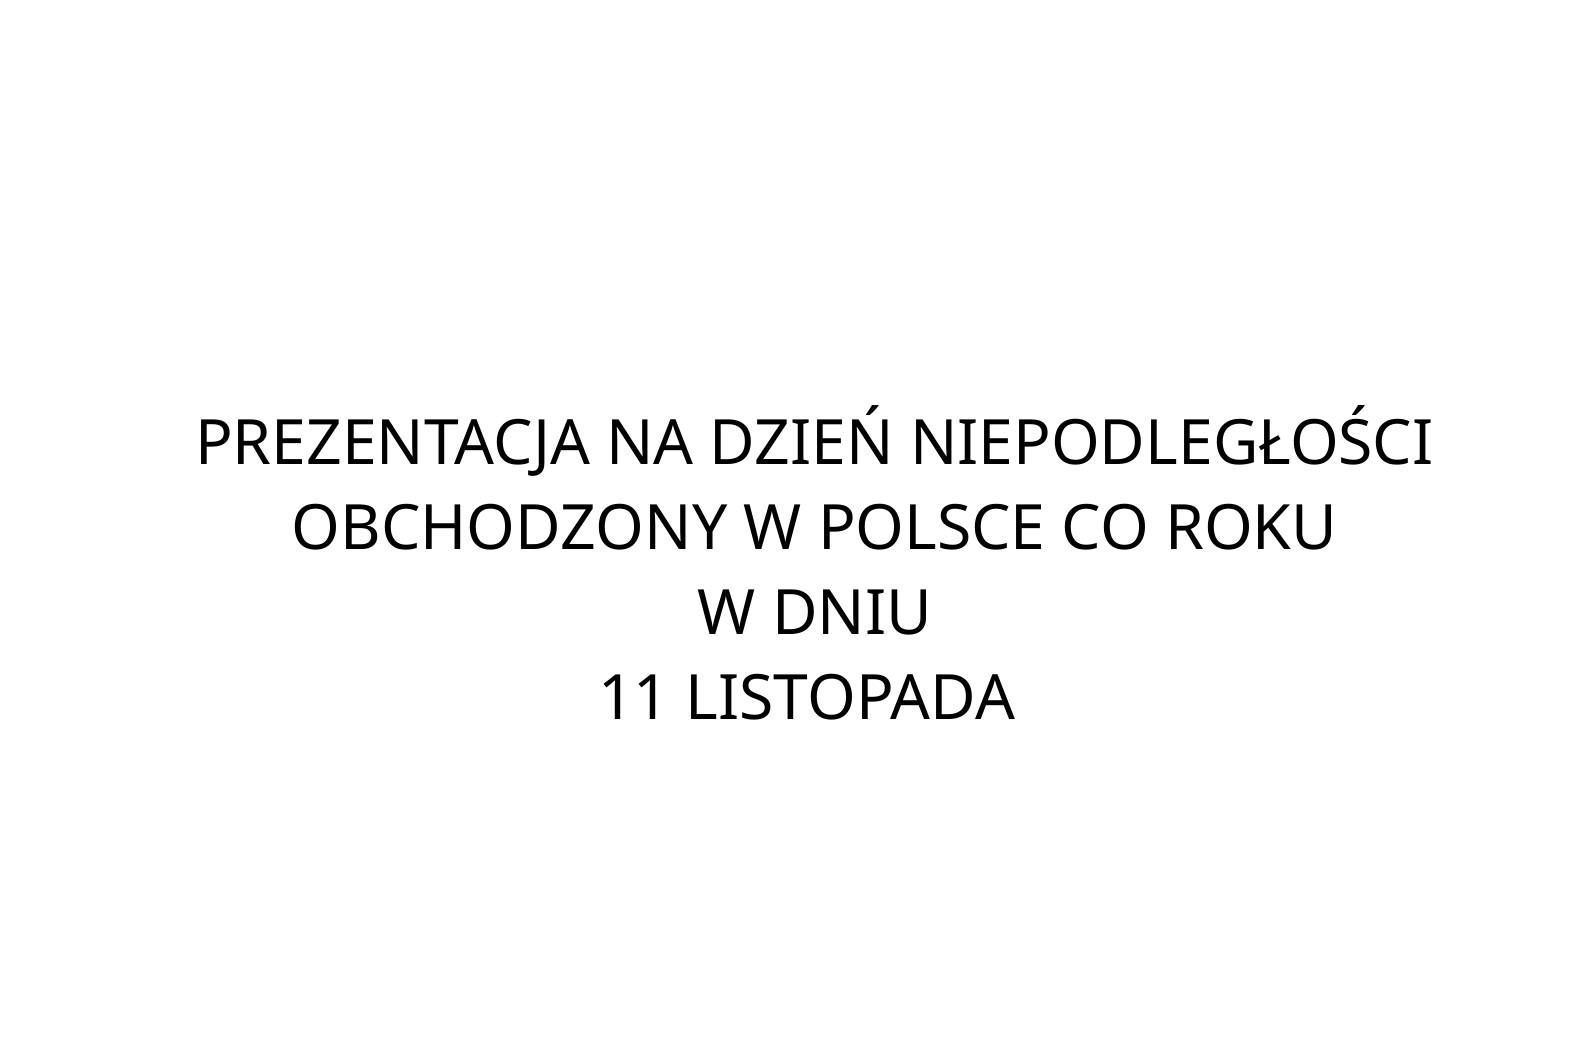

# PREZENTACJA NA DZIEŃ NIEPODLEGŁOŚCI
 OBCHODZONY W POLSCE CO ROKU
W DNIU
11 LISTOPADA